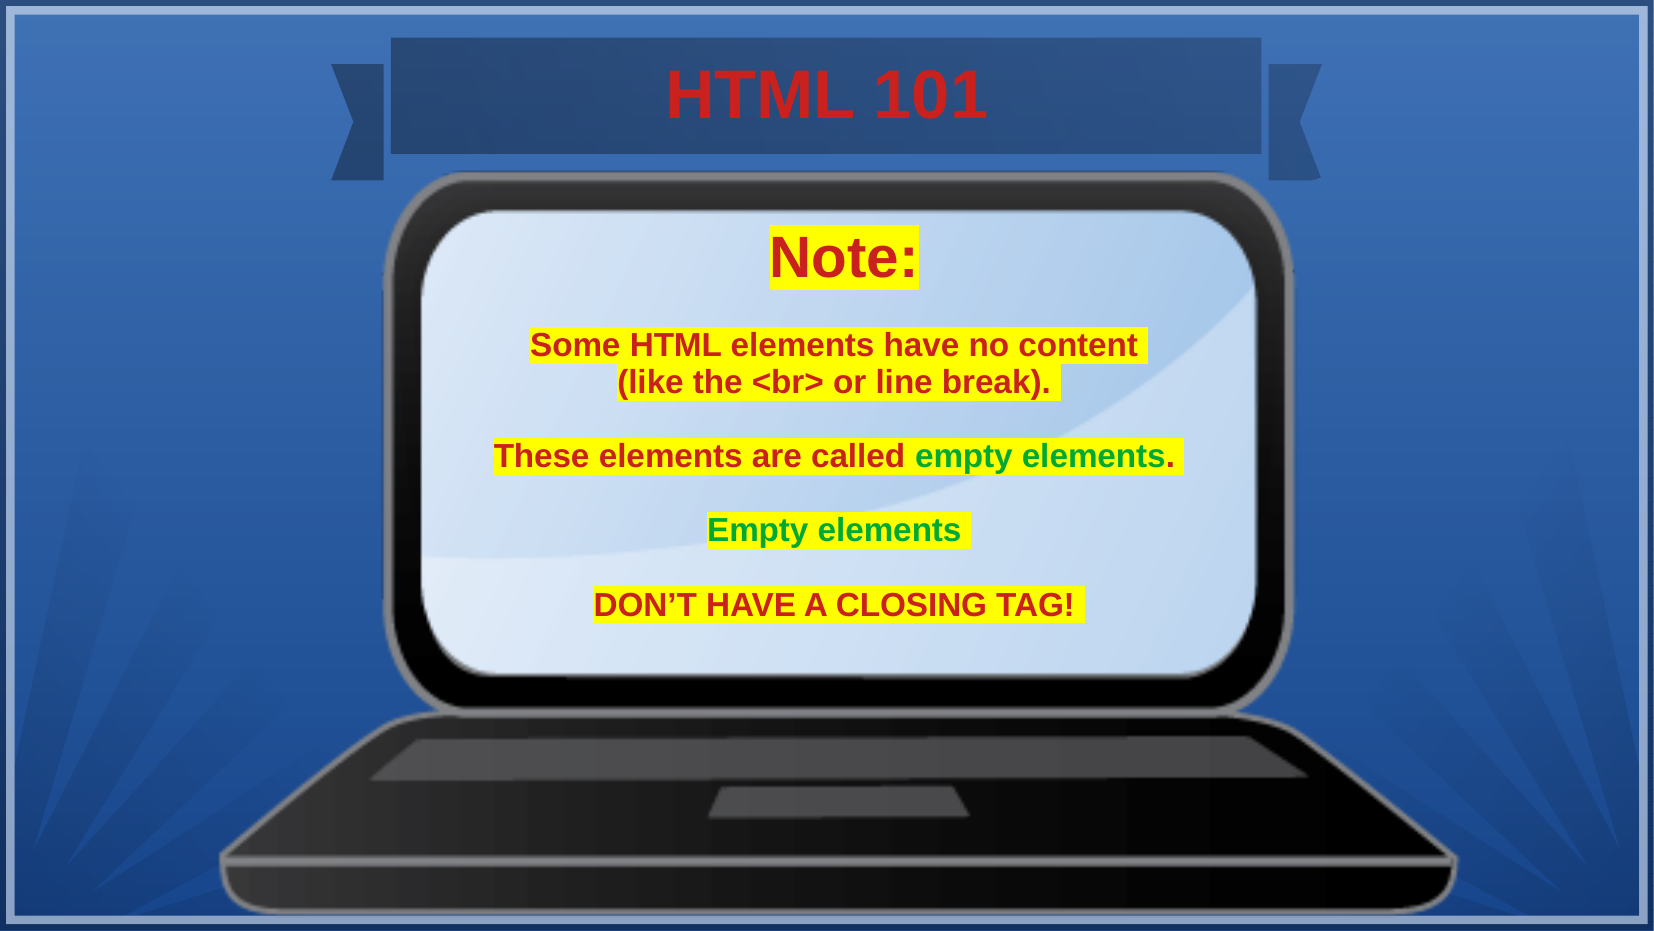

# HTML 101
 Note:
Some HTML elements have no content
(like the <br> or line break).
These elements are called empty elements.
Empty elements
DON’T HAVE A CLOSING TAG!